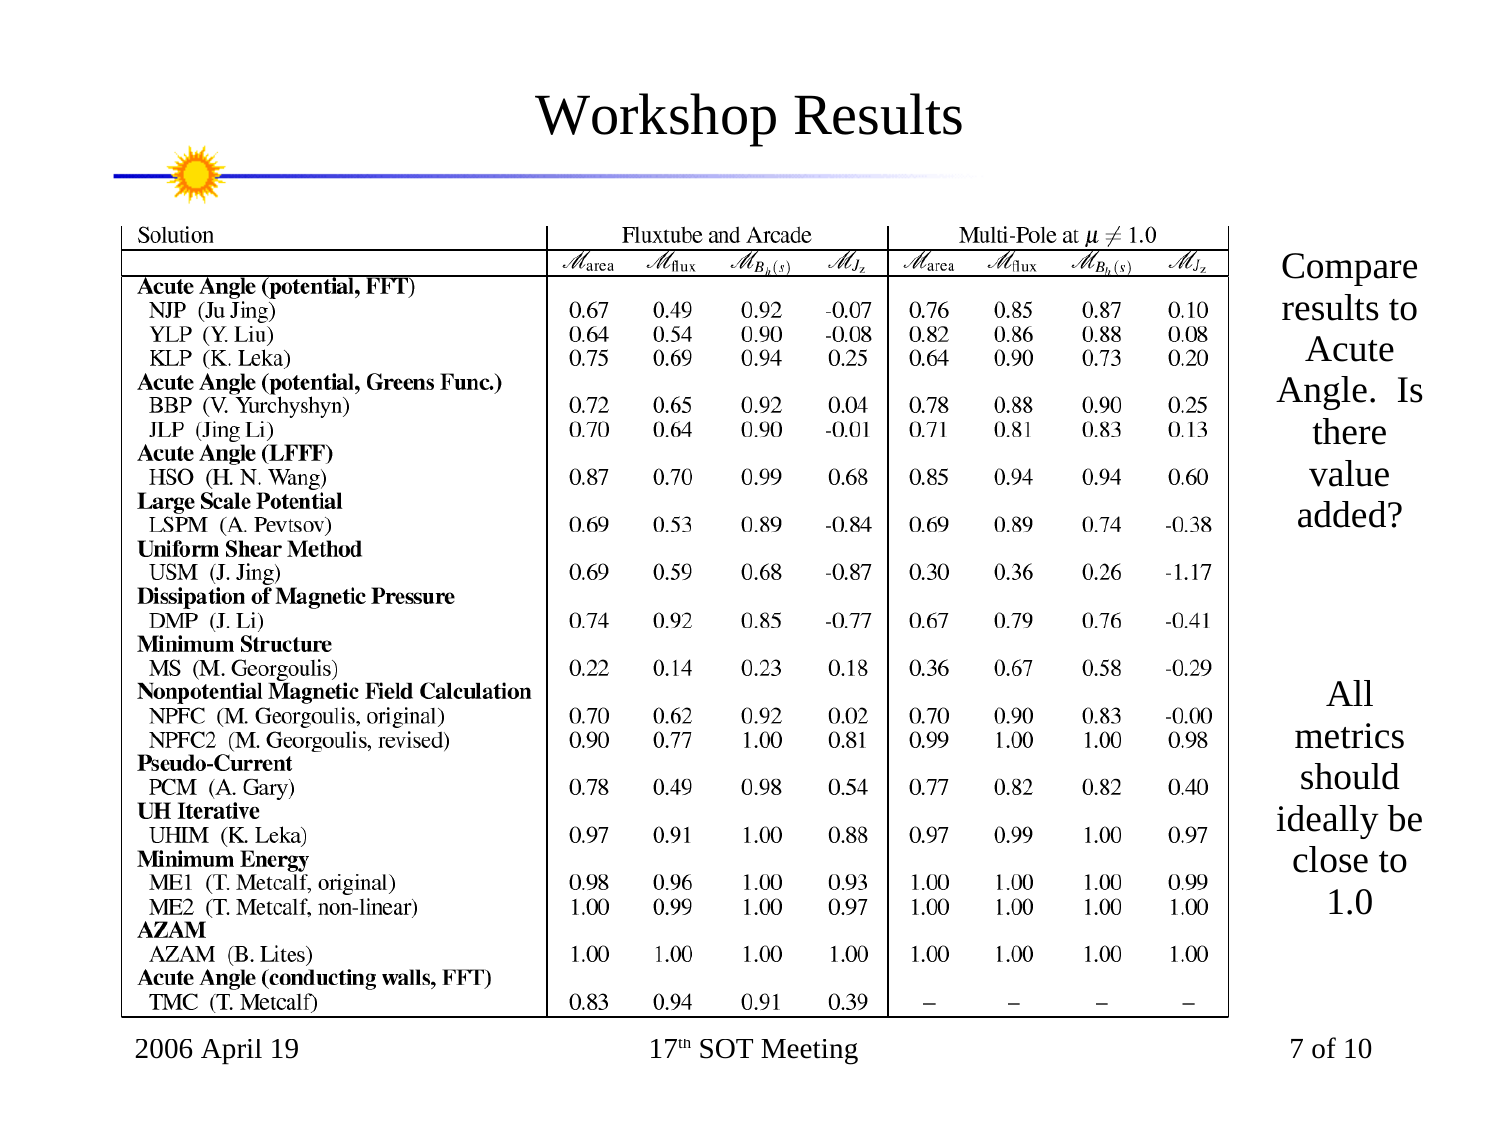

# Workshop Results
Compare results to Acute Angle. Is there value added?
All metrics should ideally be close to 1.0
7